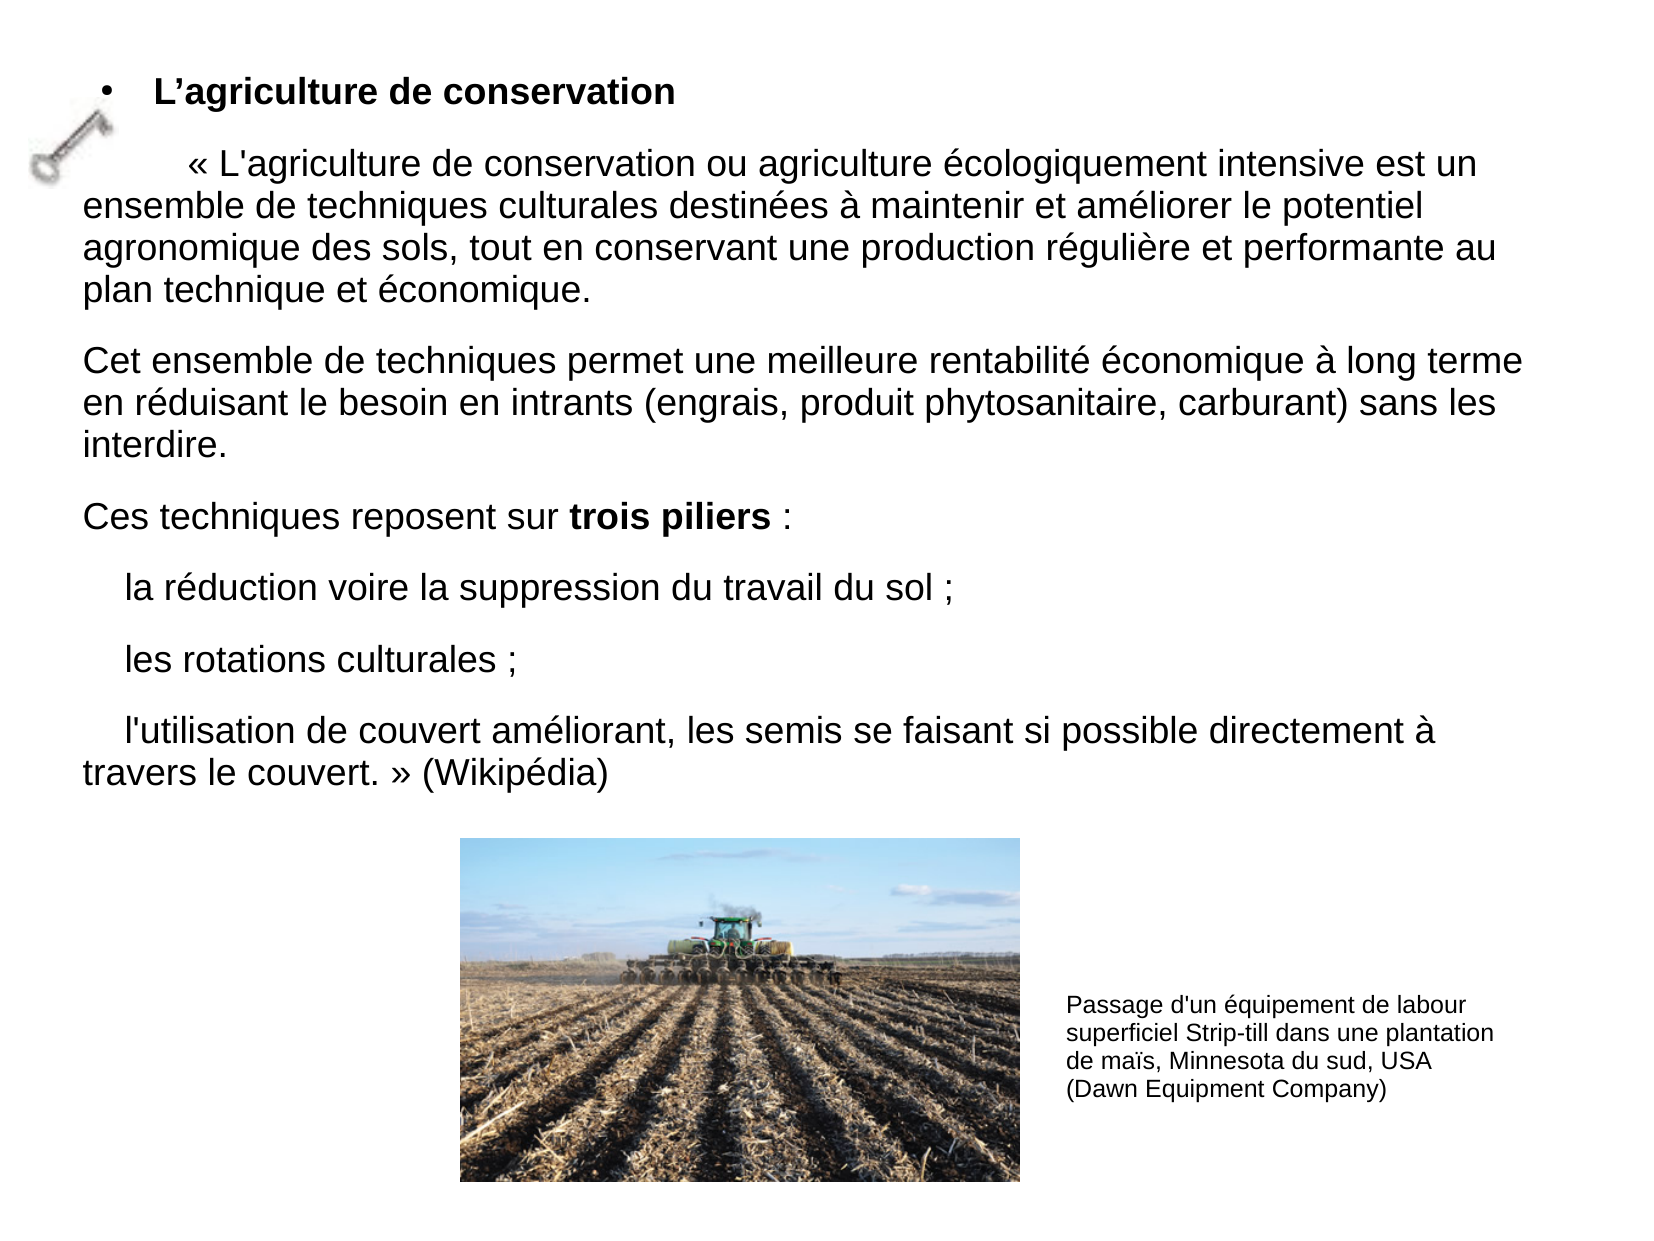

# L’agriculture de conservation
 « L'agriculture de conservation ou agriculture écologiquement intensive est un ensemble de techniques culturales destinées à maintenir et améliorer le potentiel agronomique des sols, tout en conservant une production régulière et performante au plan technique et économique.
Cet ensemble de techniques permet une meilleure rentabilité économique à long terme en réduisant le besoin en intrants (engrais, produit phytosanitaire, carburant) sans les interdire.
Ces techniques reposent sur trois piliers :
 la réduction voire la suppression du travail du sol ;
 les rotations culturales ;
 l'utilisation de couvert améliorant, les semis se faisant si possible directement à travers le couvert. » (Wikipédia)
Passage d'un équipement de labour superficiel Strip-till dans une plantation de maïs, Minnesota du sud, USA (Dawn Equipment Company)